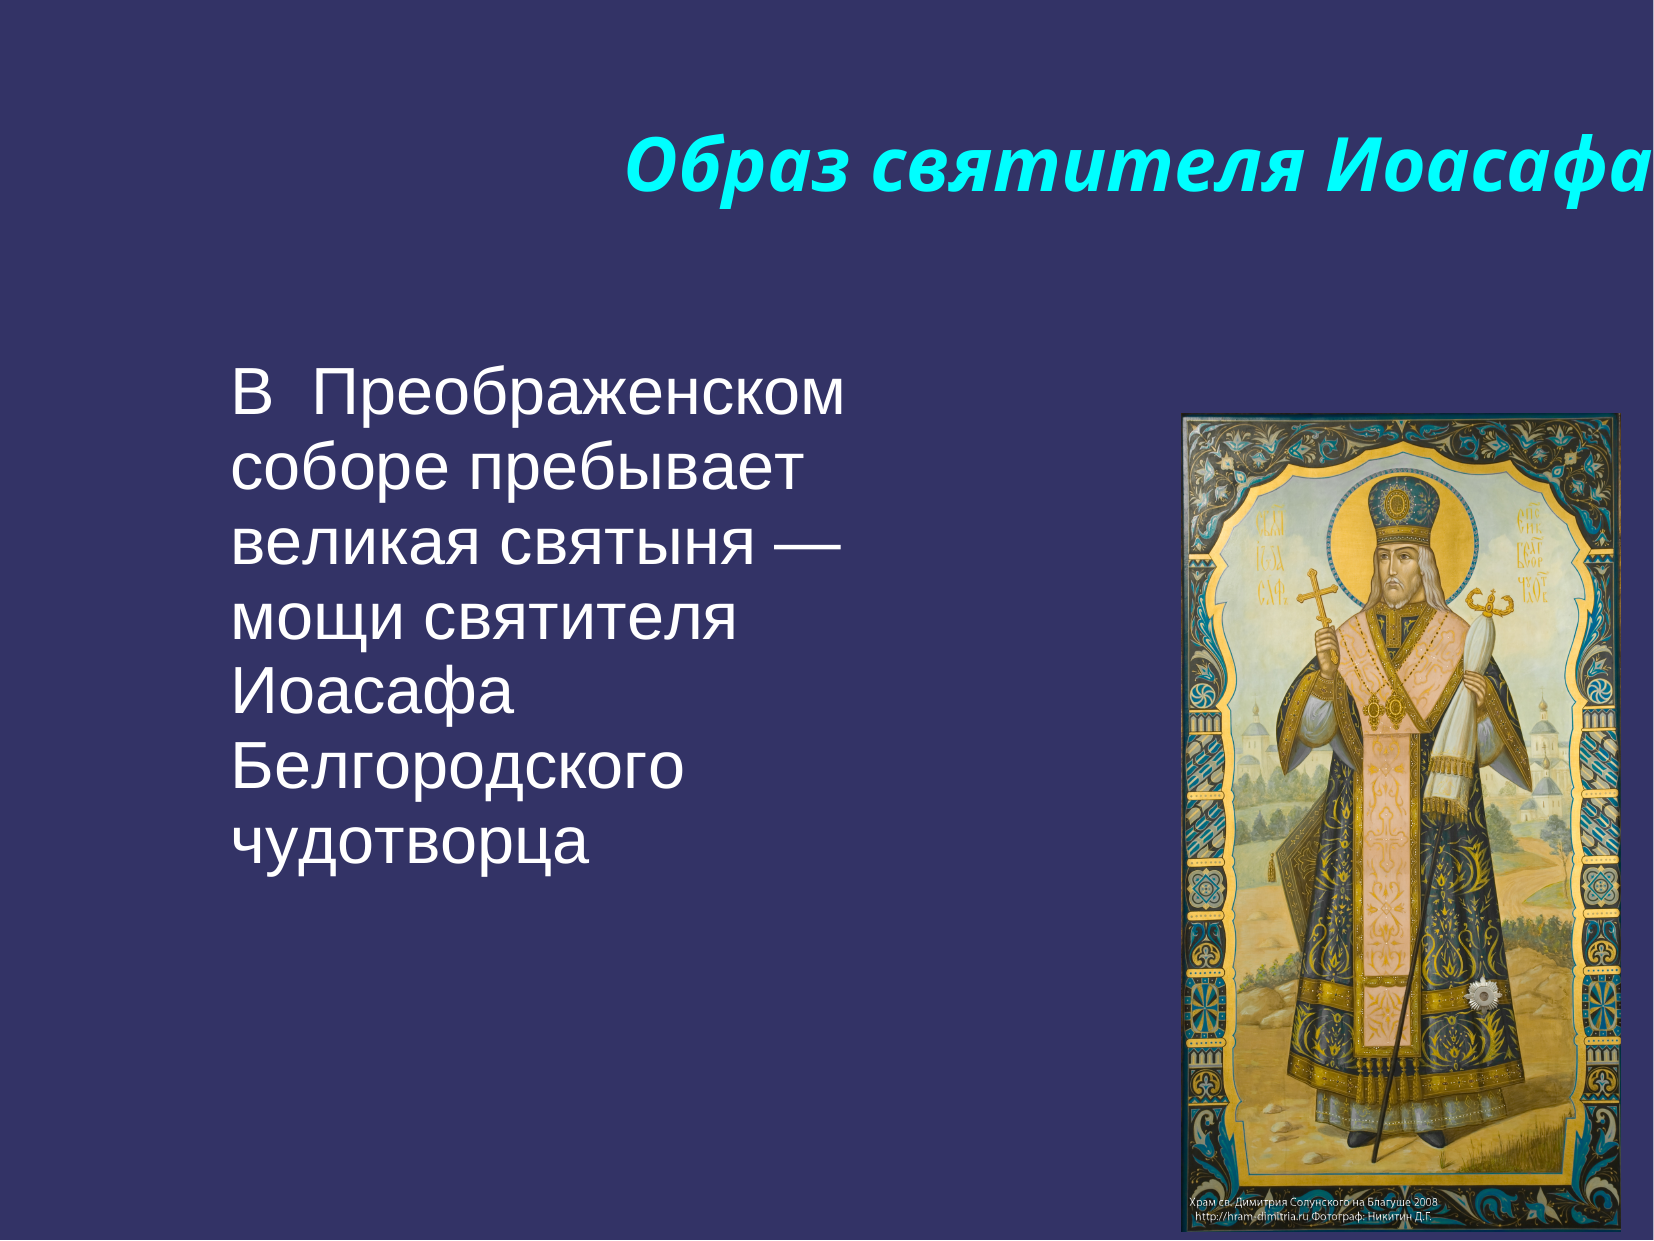

# Образ святителя Иоасафа
В Преображенском соборе пребывает великая святыня — мощи святителя Иоасафа Белгородского чудотворца